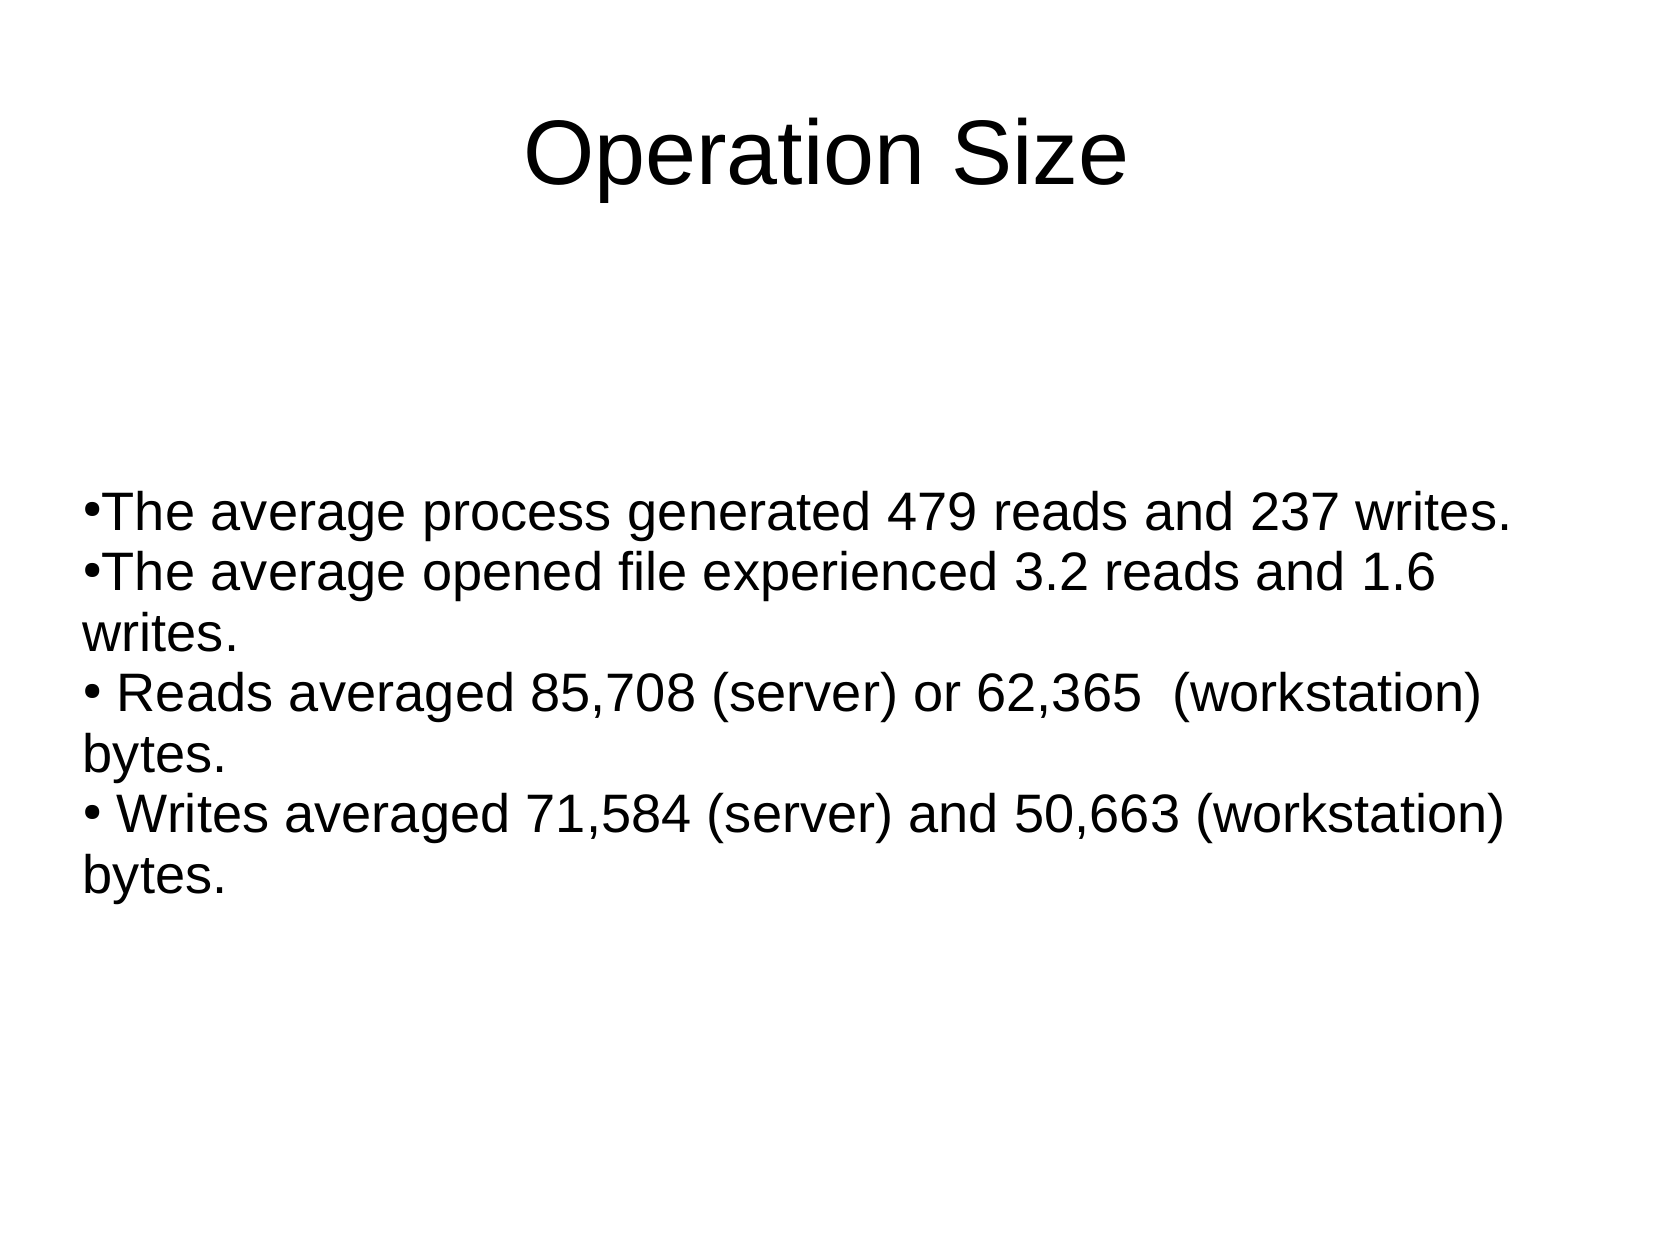

# Operation Size
The average process generated 479 reads and 237 writes.
The average opened file experienced 3.2 reads and 1.6 writes.
 Reads averaged 85,708 (server) or 62,365 (workstation) bytes.
 Writes averaged 71,584 (server) and 50,663 (workstation) bytes.